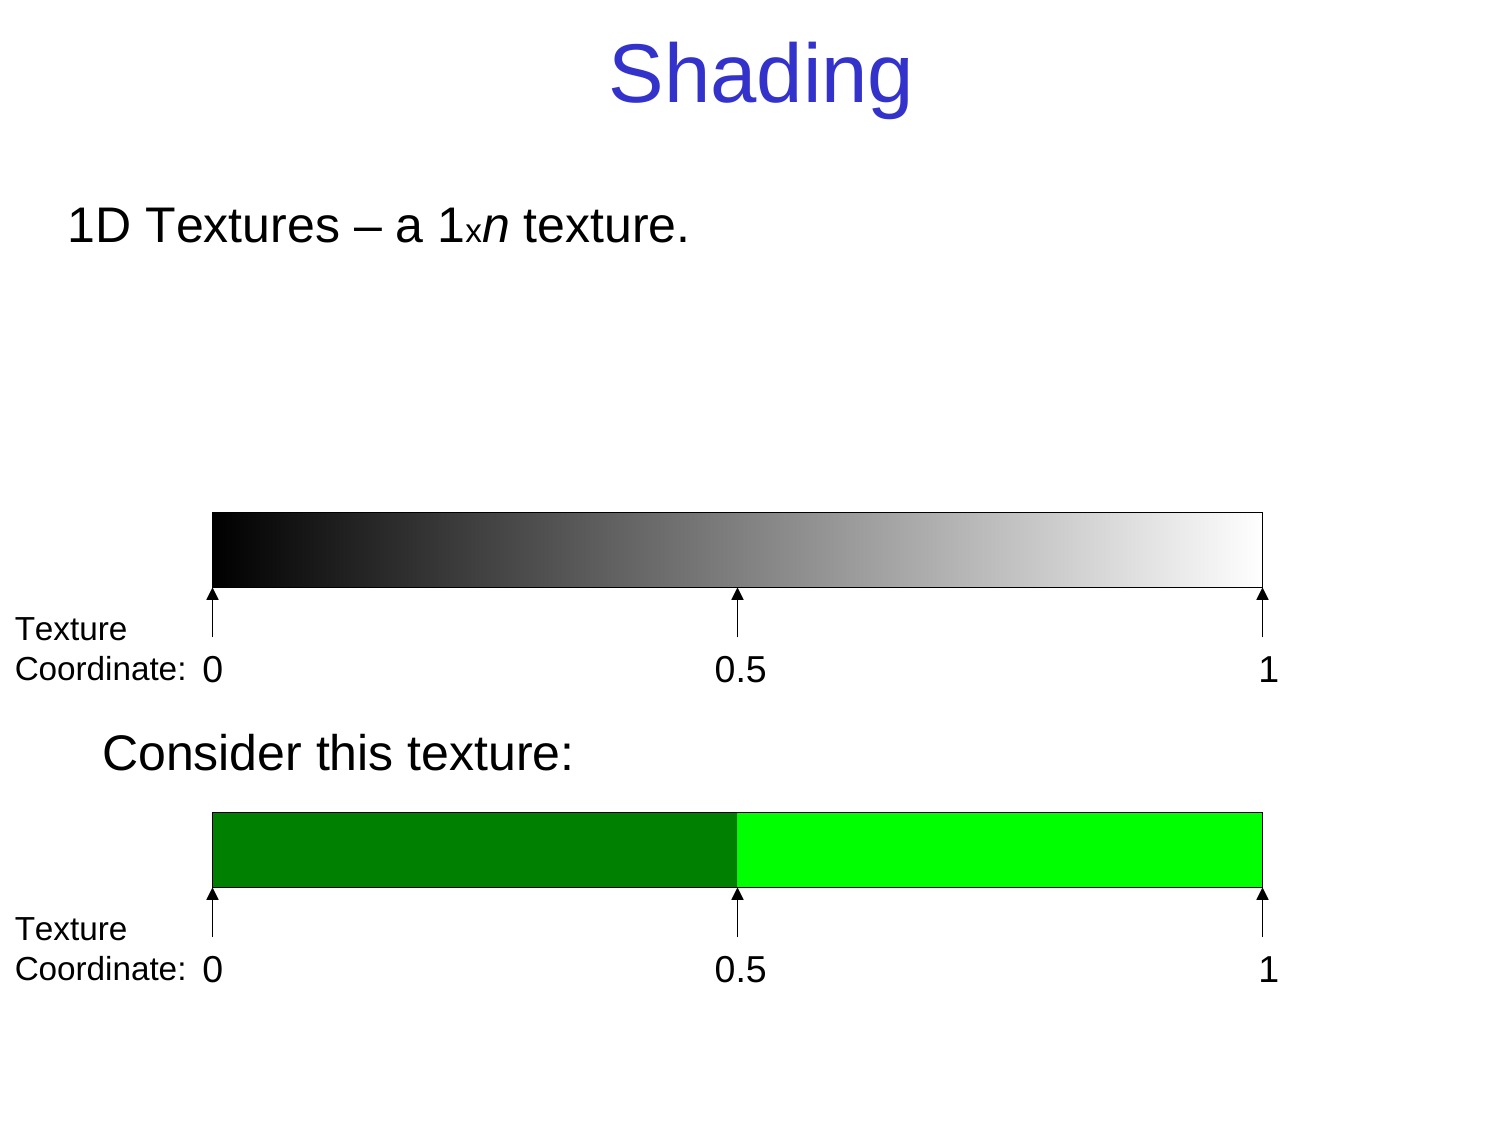

# Shading
1D Textures – a 1xn texture.
Texture Coordinate:
0 0.5 1
Consider this texture:
Texture Coordinate:
0 0.5 1